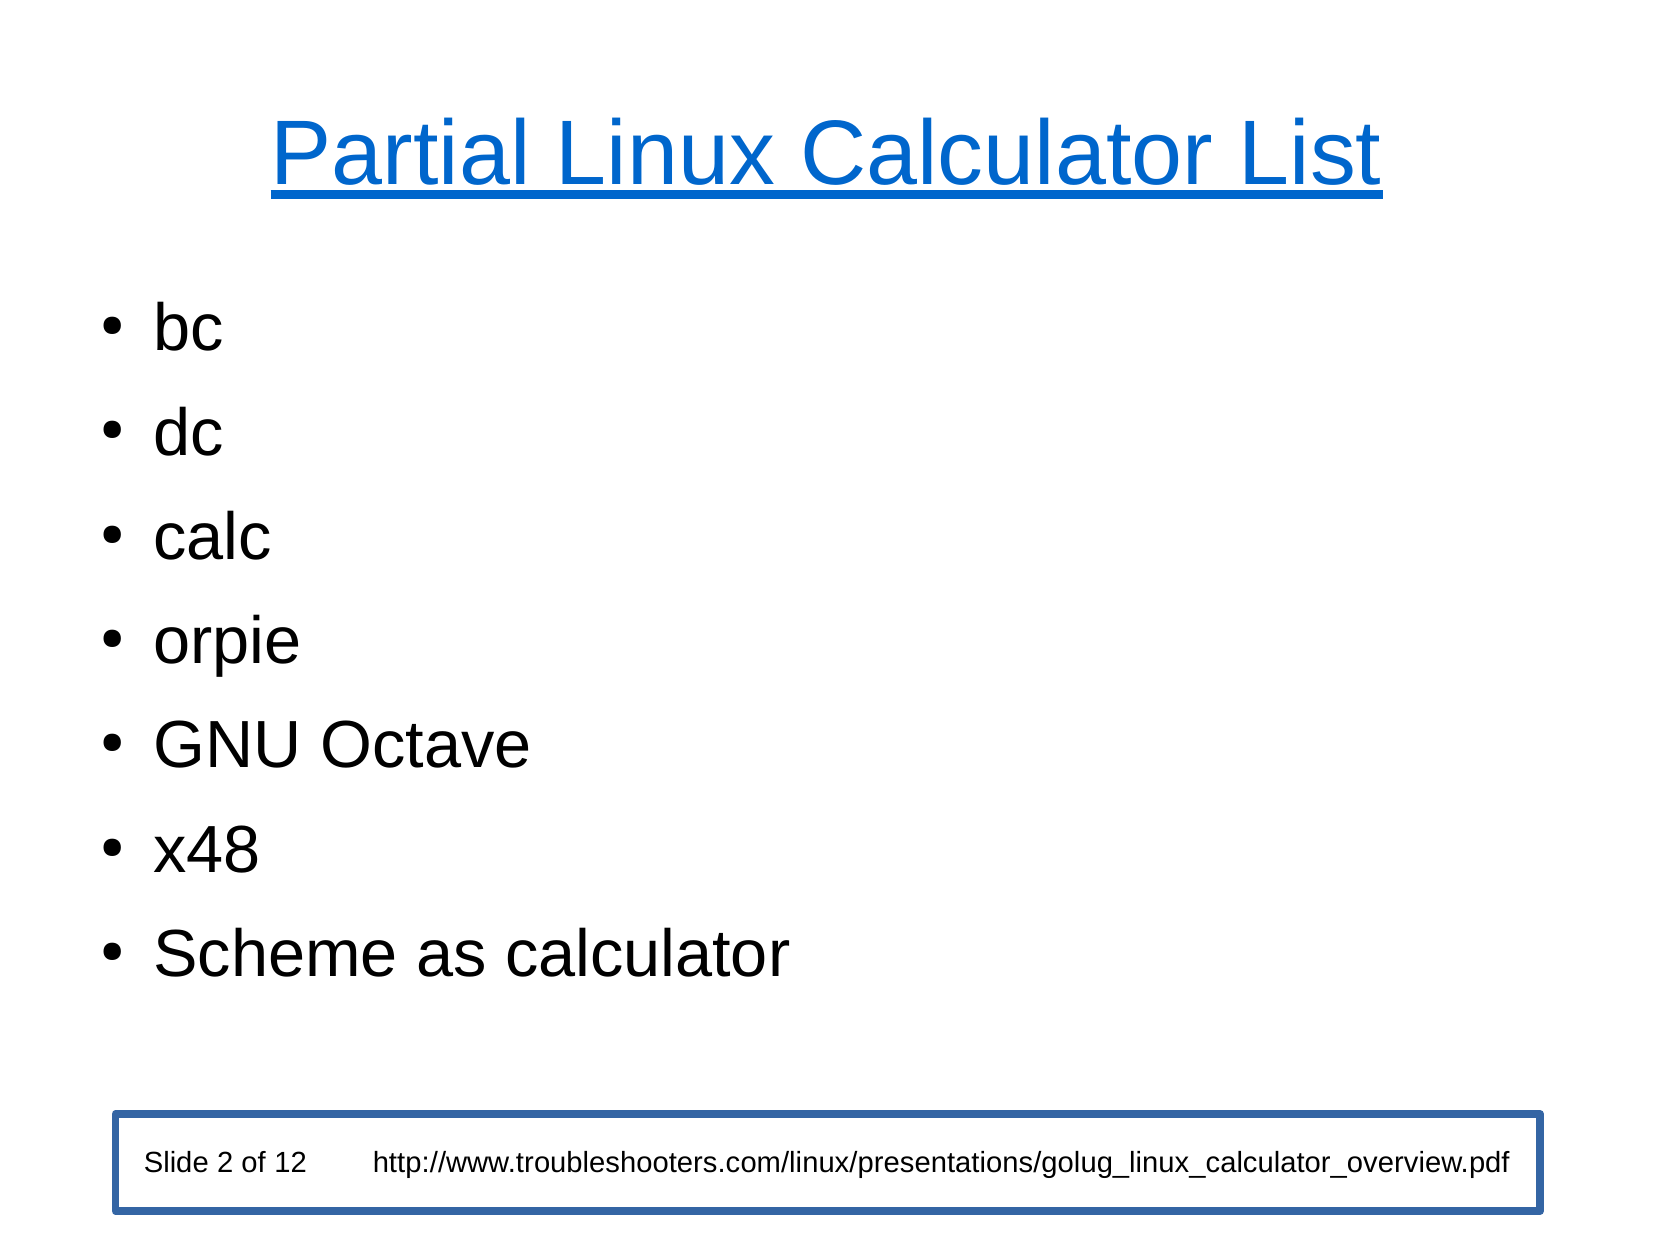

# Partial Linux Calculator List
bc
dc
calc
orpie
GNU Octave
x48
Scheme as calculator
Slide 2 of 12 http://www.troubleshooters.com/linux/presentations/golug_linux_calculator_overview.pdf